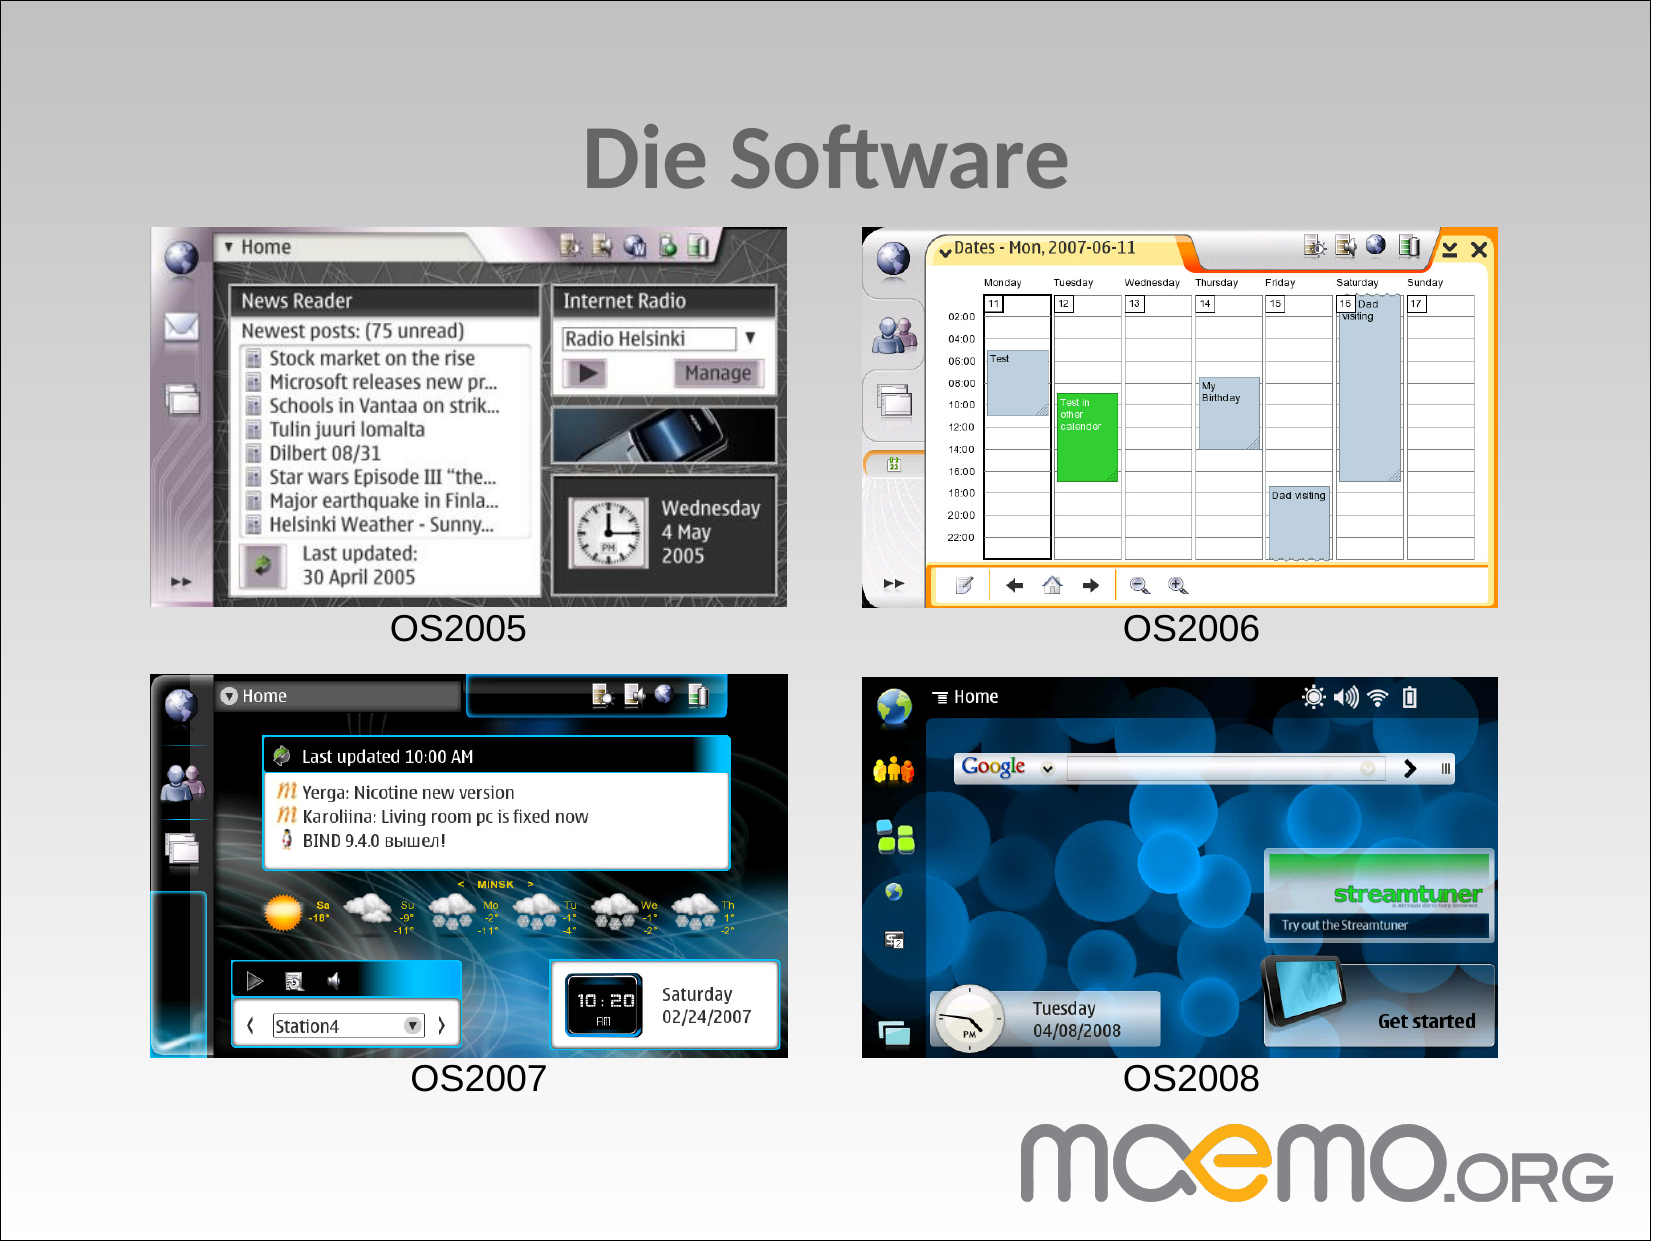

# Die Software
OS2005
OS2006
OS2007
OS2008